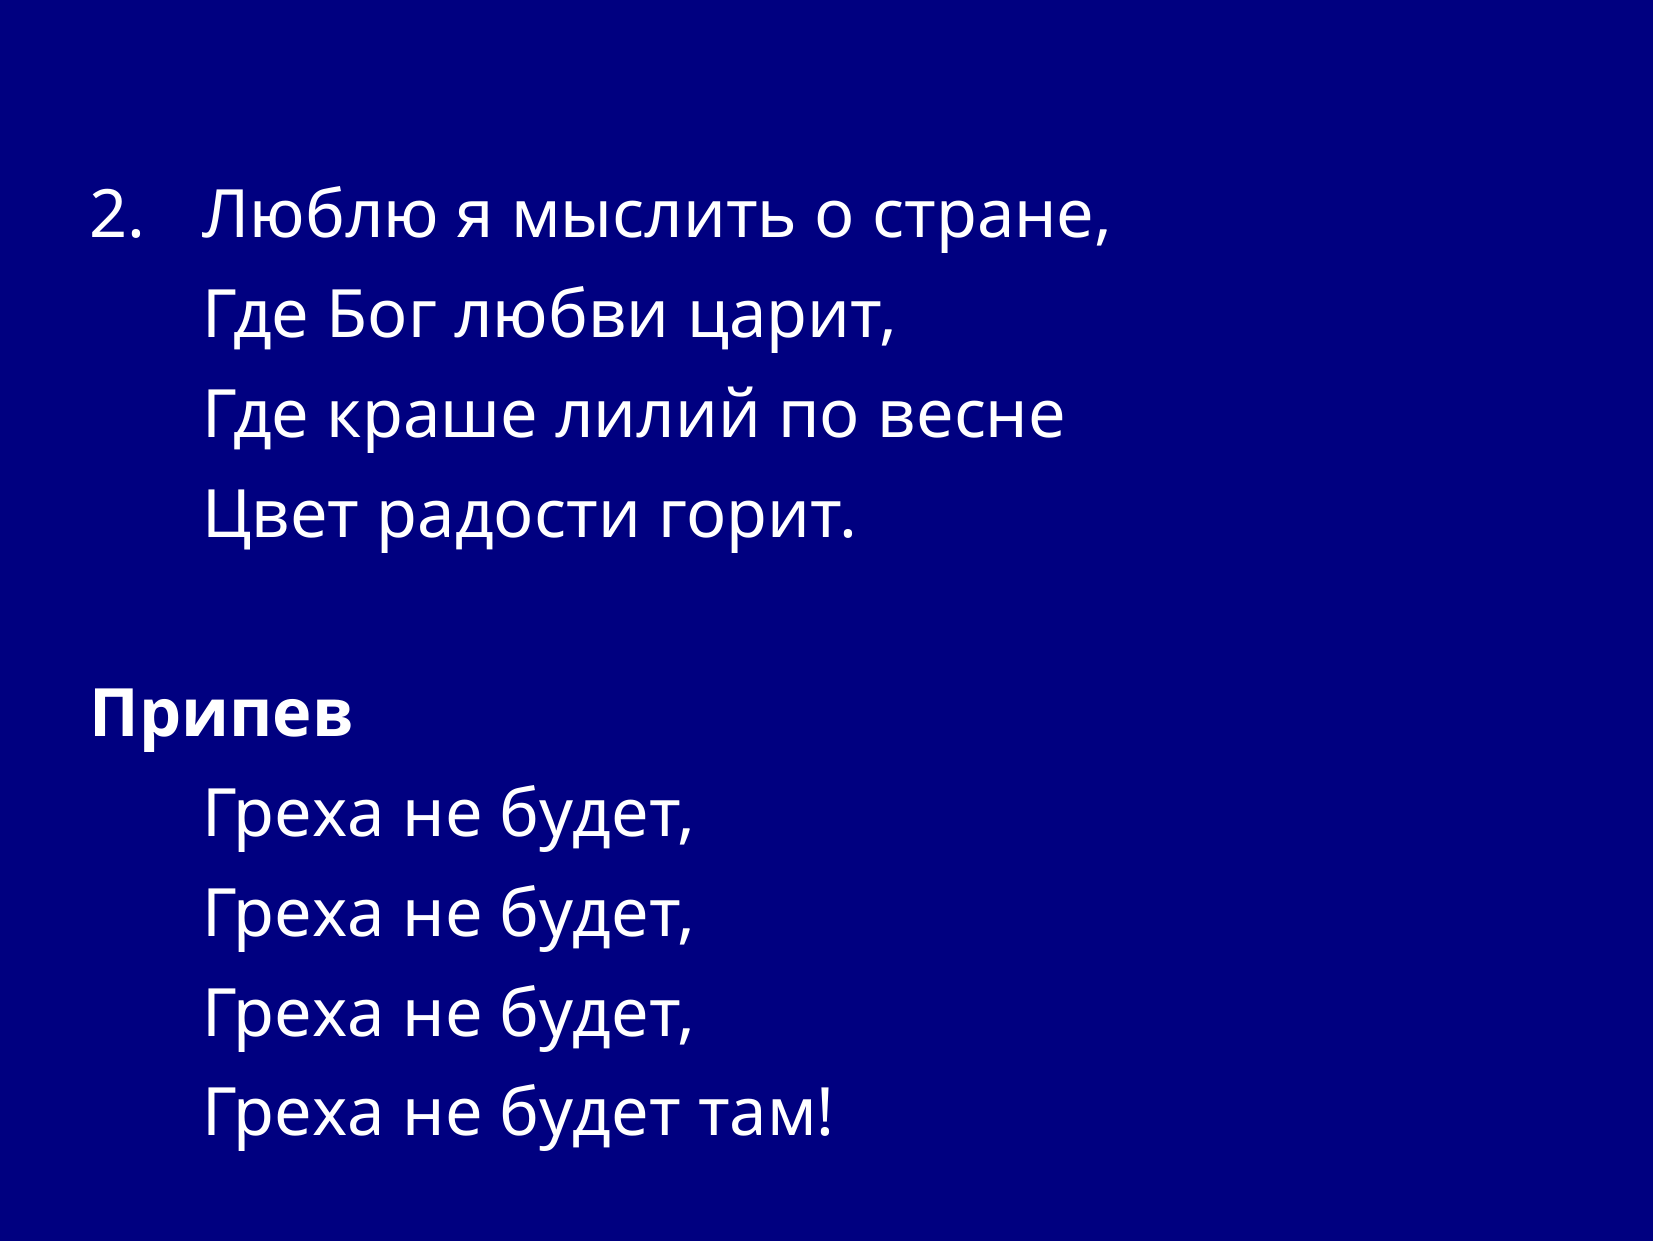

2.	Люблю я мыслить о стране,
	Где Бог любви царит,
	Где краше лилий по весне
	Цвет радости горит.
Припев
	Греха не будет,
	Греха не будет,
	Греха не будет,
	Греха не будет там!